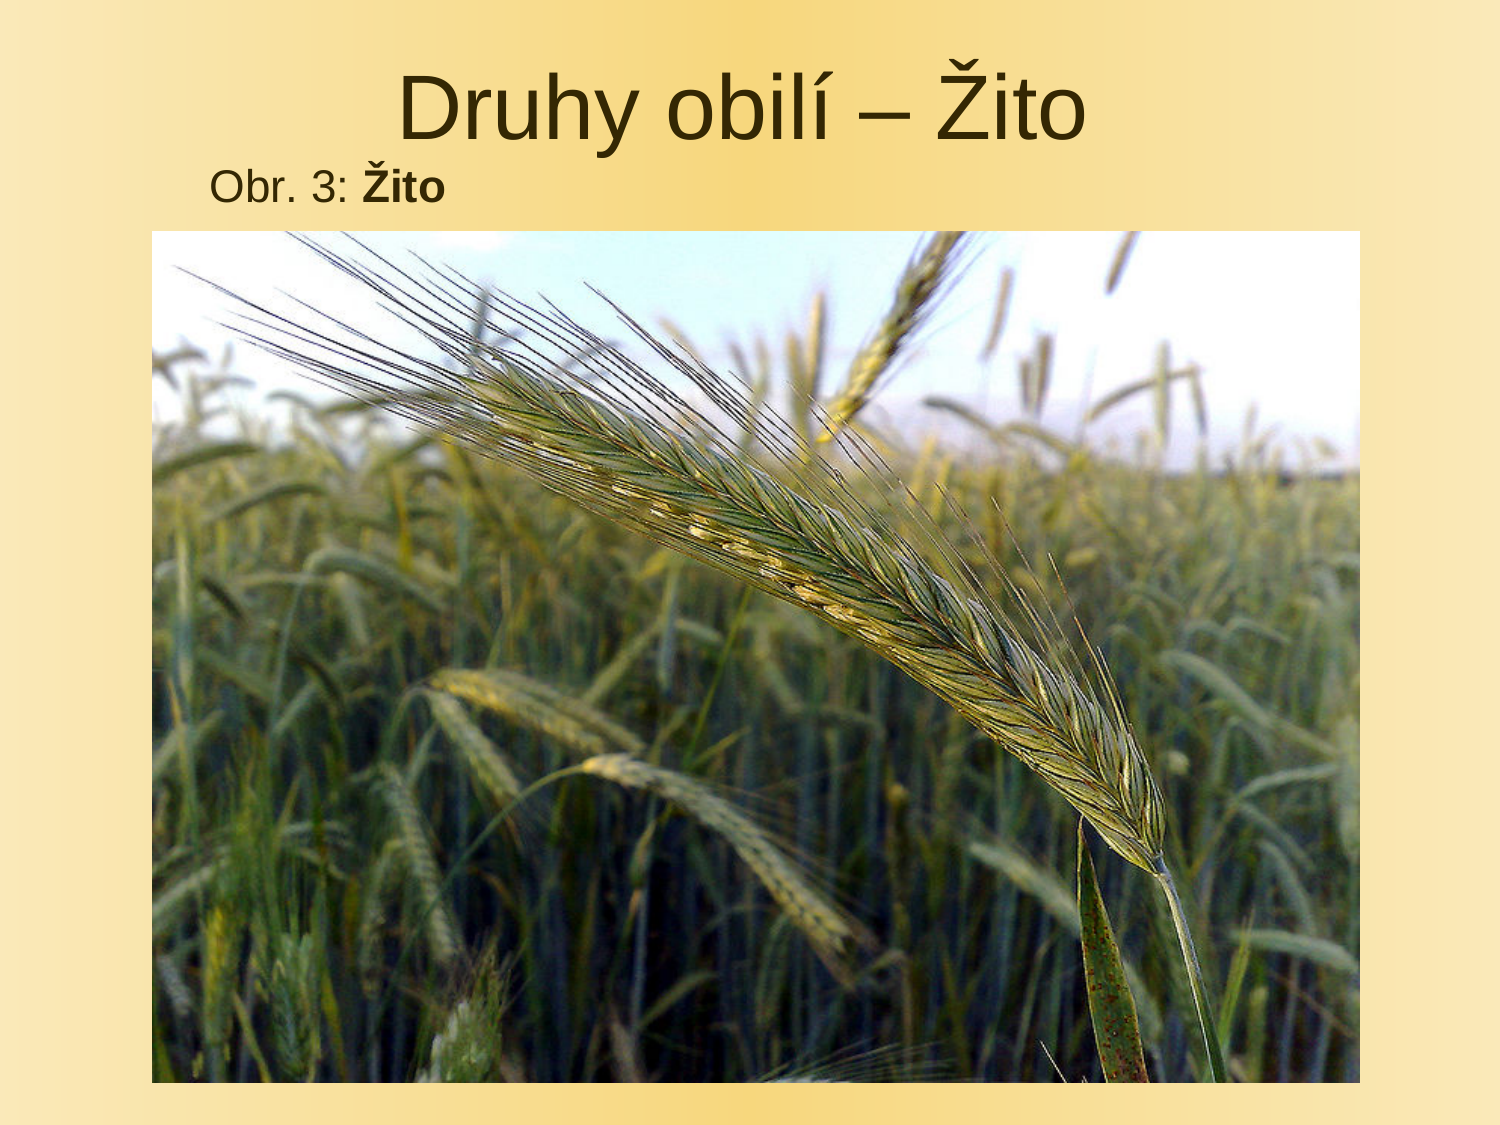

# Druhy obilí – Žito
Obr. 3: Žito